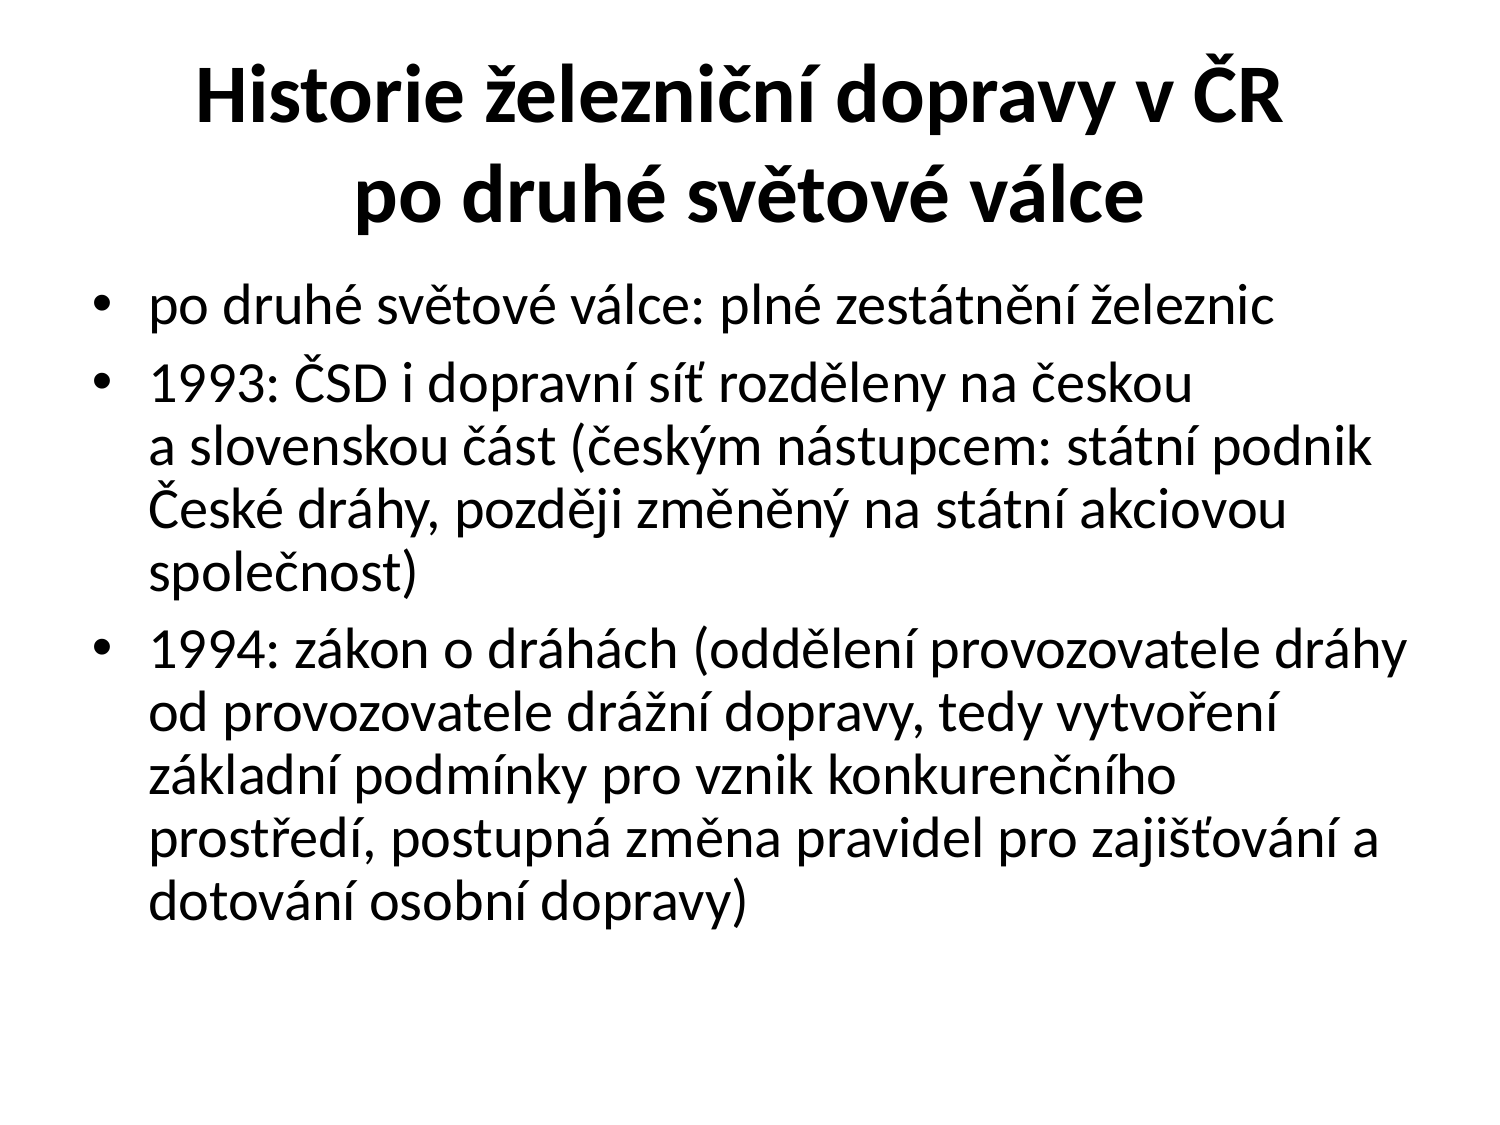

# Historie železniční dopravy v ČR po druhé světové válce
po druhé světové válce: plné zestátnění železnic
1993: ČSD i dopravní síť rozděleny na českou
a slovenskou část (českým nástupcem: státní podnik České dráhy, později změněný na státní akciovou společnost)
1994: zákon o dráhách (oddělení provozovatele dráhy od provozovatele drážní dopravy, tedy vytvoření základní podmínky pro vznik konkurenčního prostředí, postupná změna pravidel pro zajišťování a dotování osobní dopravy)